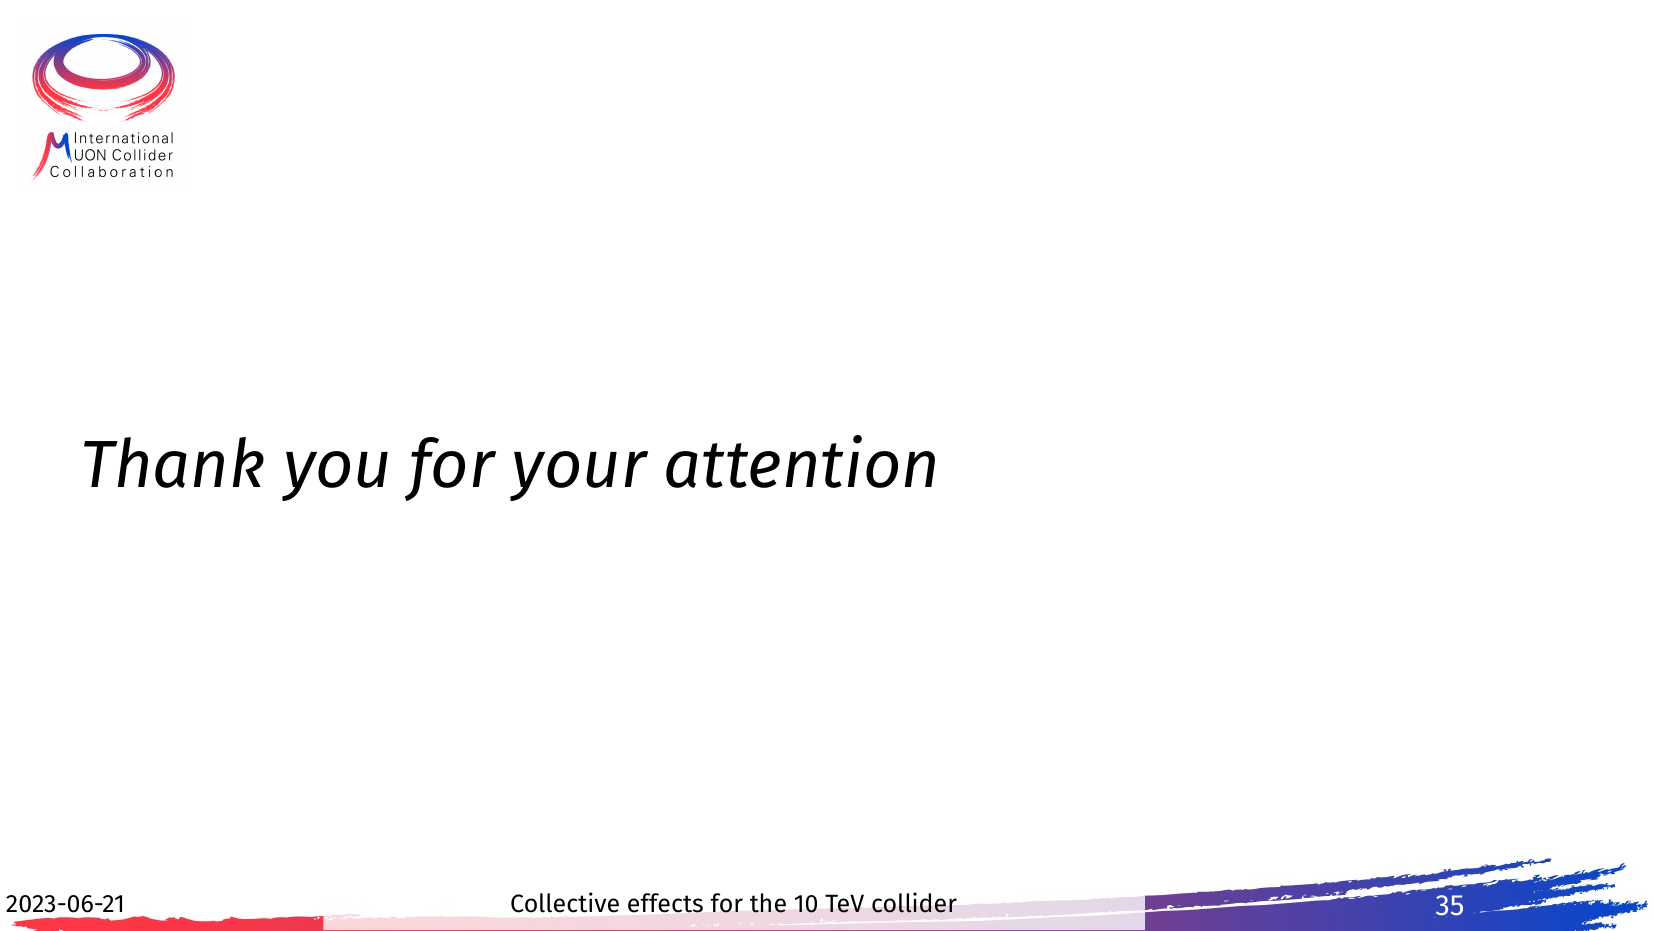

Thank you for your attention
2023-06-21
Collective effects for the 10 TeV collider
35